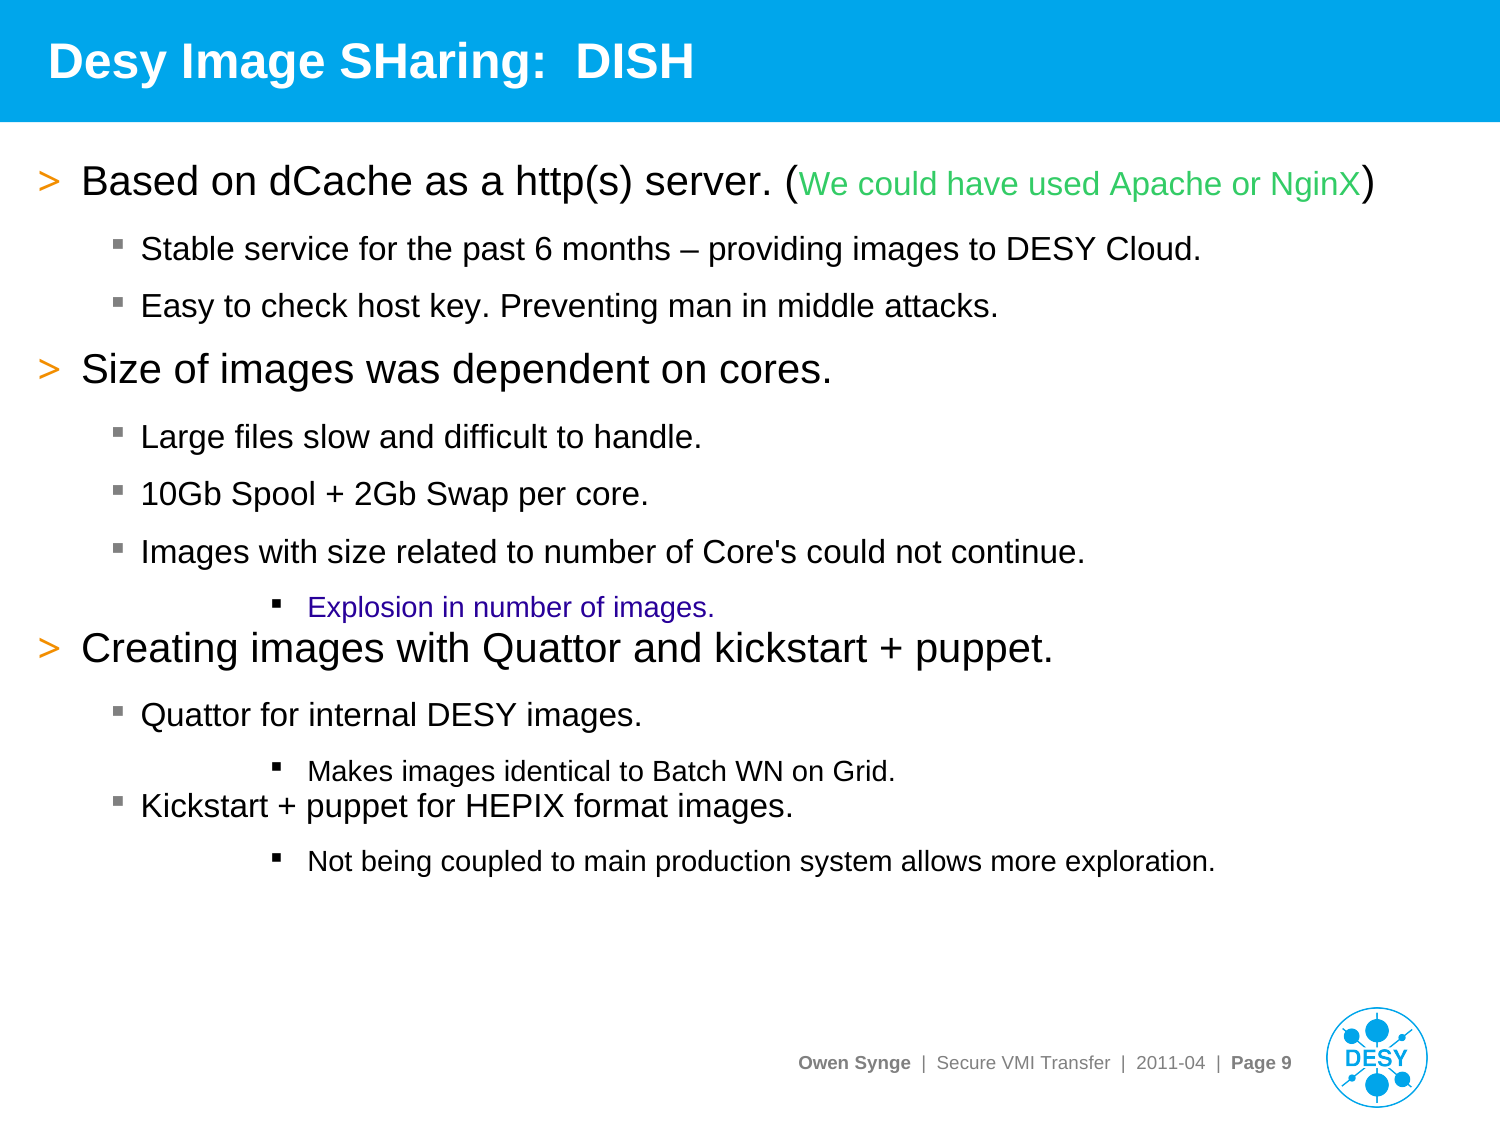

# Desy Image SHaring: DISH
Based on dCache as a http(s) server. (We could have used Apache or NginX)
Stable service for the past 6 months – providing images to DESY Cloud.
Easy to check host key. Preventing man in middle attacks.
Size of images was dependent on cores.
Large files slow and difficult to handle.
10Gb Spool + 2Gb Swap per core.
Images with size related to number of Core's could not continue.
Explosion in number of images.
Creating images with Quattor and kickstart + puppet.
Quattor for internal DESY images.
Makes images identical to Batch WN on Grid.
Kickstart + puppet for HEPIX format images.
Not being coupled to main production system allows more exploration.